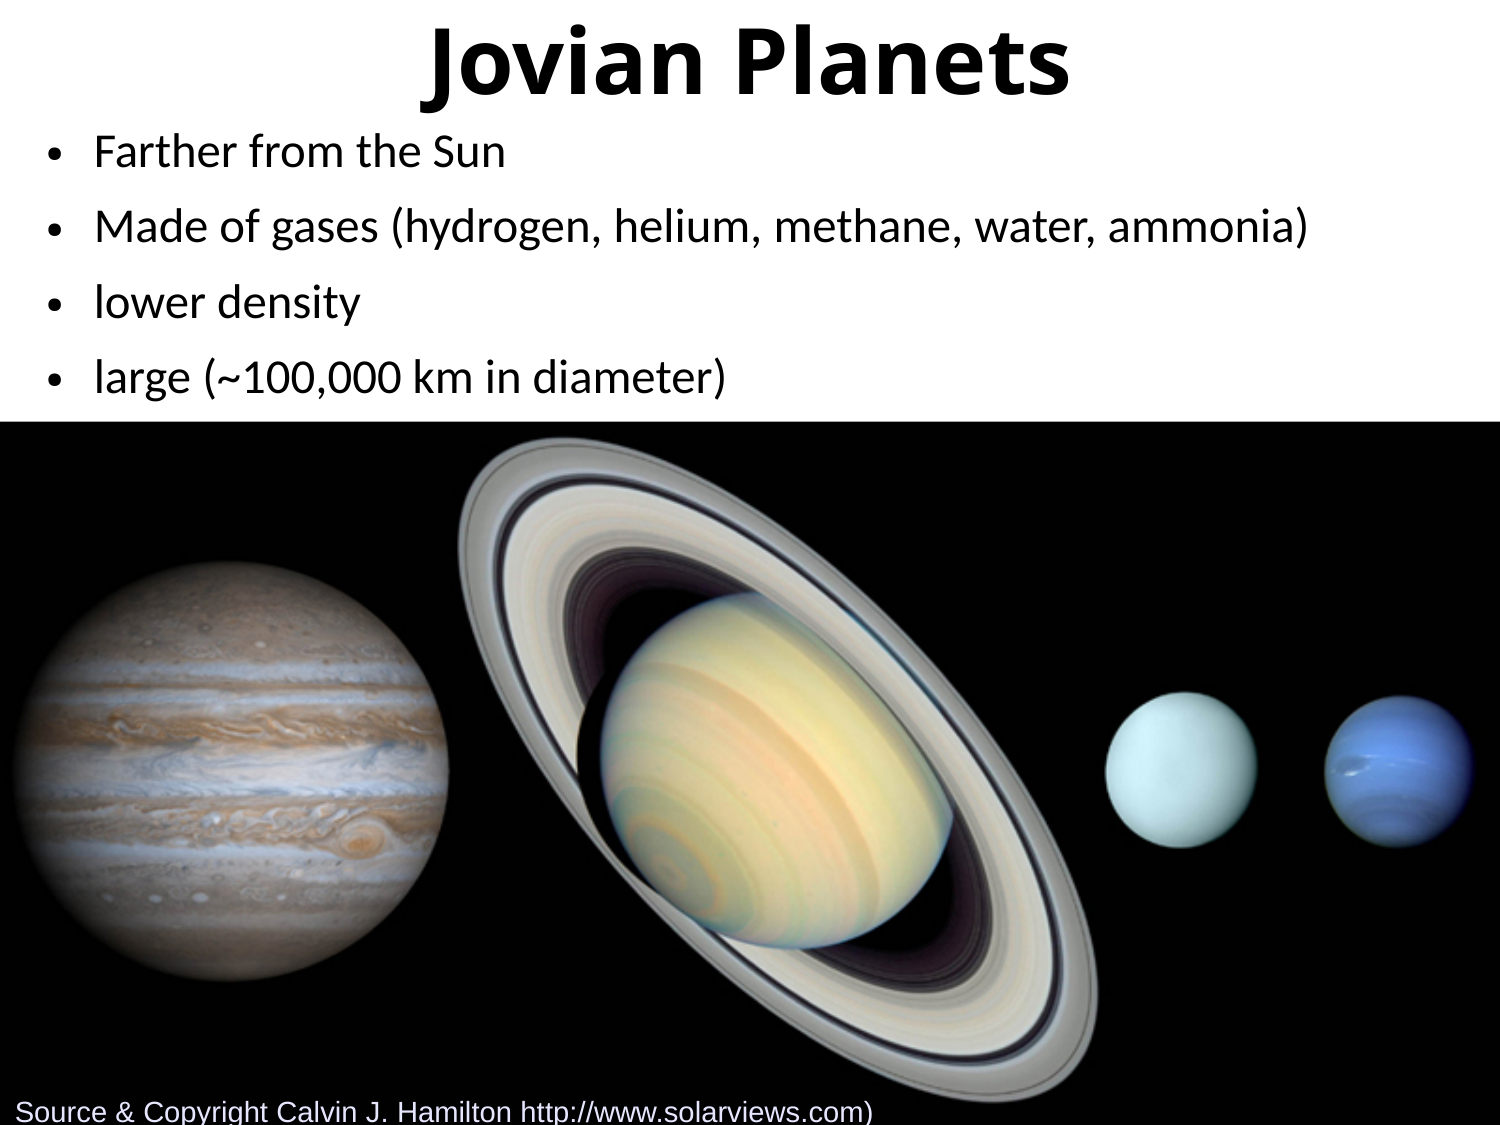

# Jovian Planets
Farther from the Sun
Made of gases (hydrogen, helium, methane, water, ammonia)
lower density
large (~100,000 km in diameter)
Source & Copyright Calvin J. Hamilton http://www.solarviews.com)